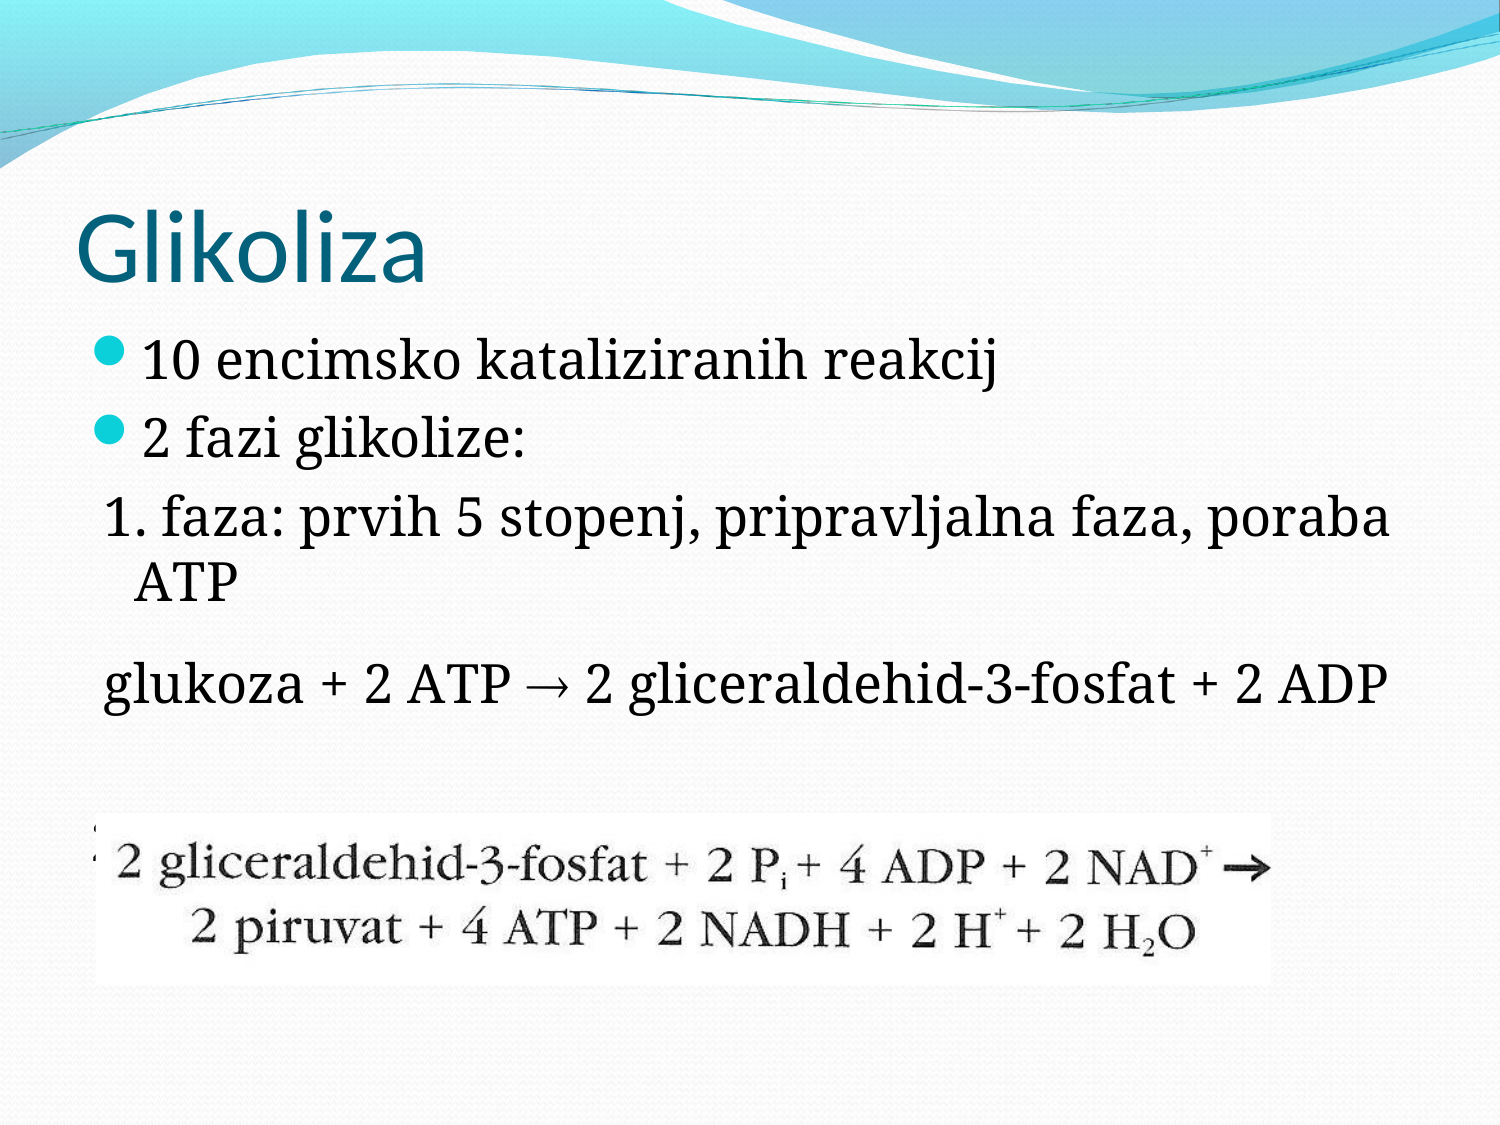

# Glikoliza
10 encimsko kataliziranih reakcij
2 fazi glikolize:
 1. faza: prvih 5 stopenj, pripravljalna faza, poraba ATP
 glukoza + 2 ATP  2 gliceraldehid-3-fosfat + 2 ADP
2. faza: drugih 5 reakcij, nastajanje ATP